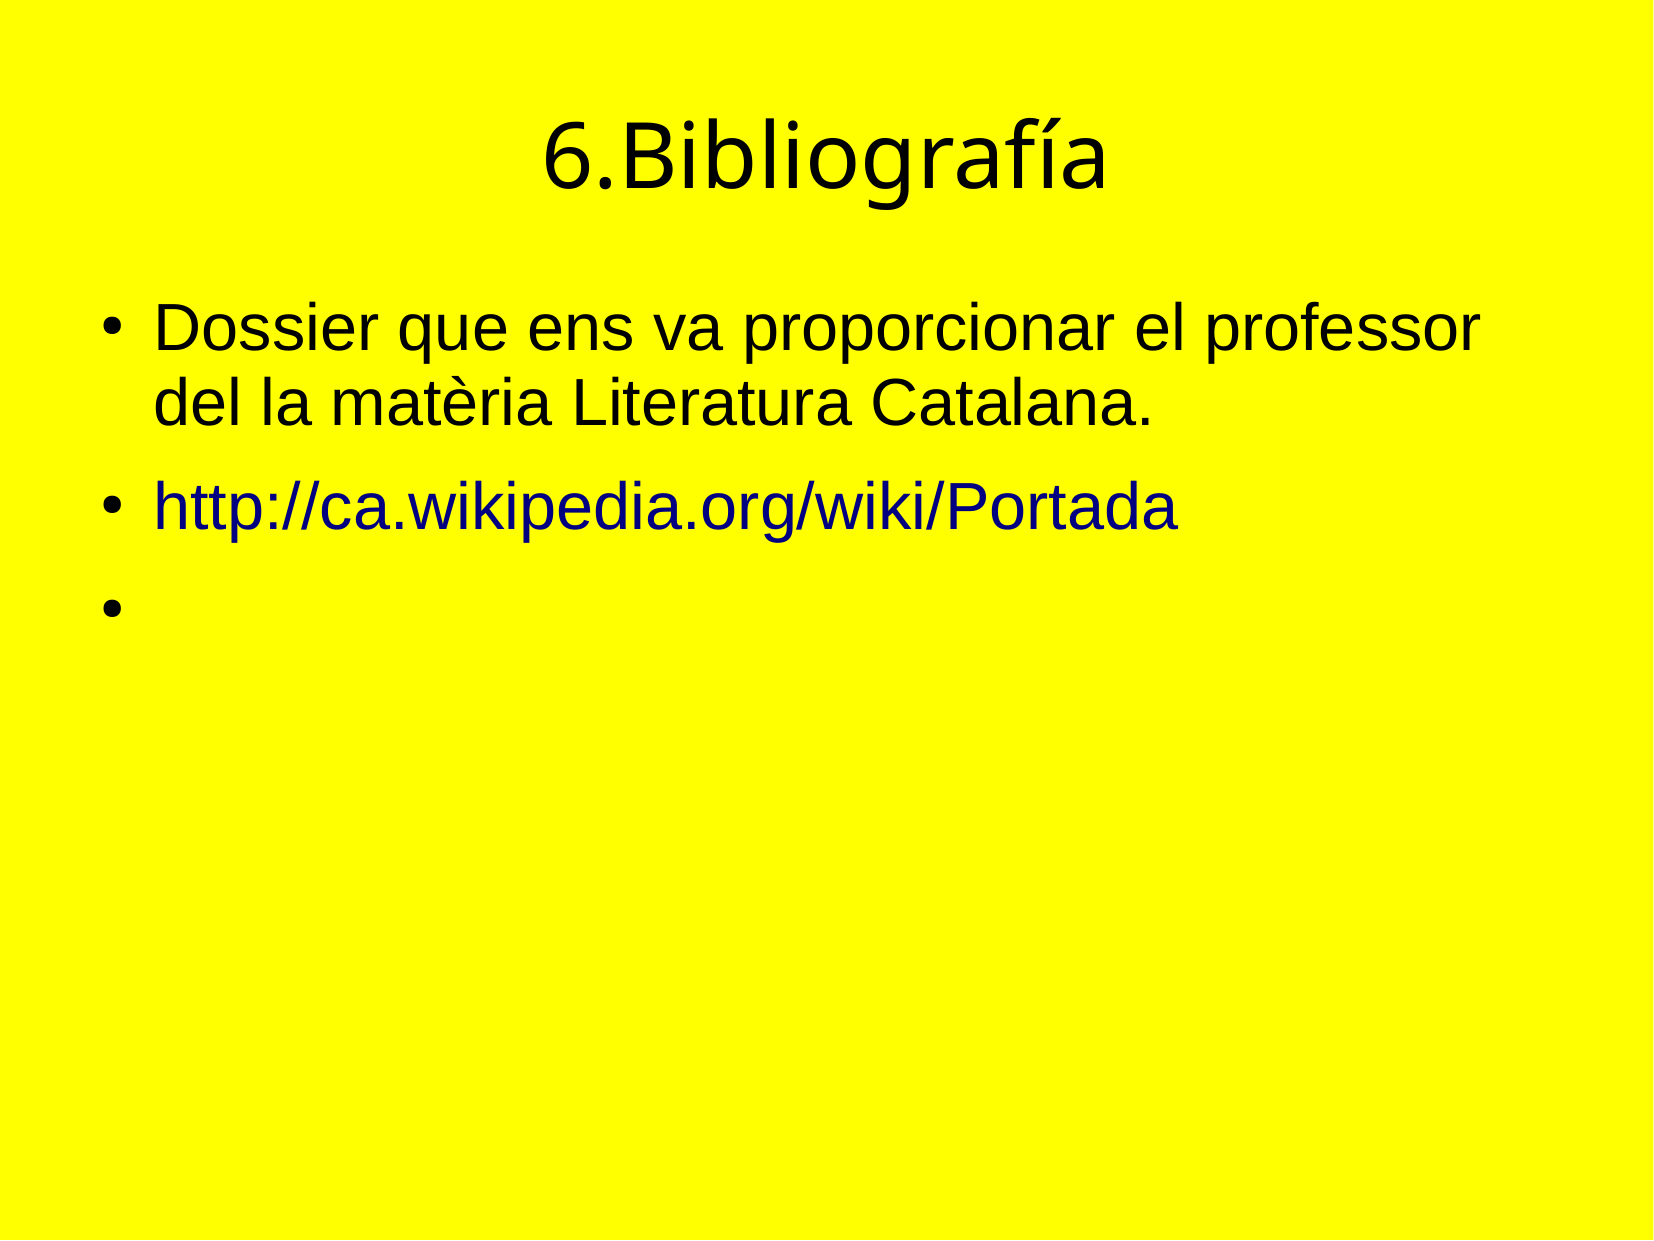

# 6.Bibliografía
Dossier que ens va proporcionar el professor del la matèria Literatura Catalana.
http://ca.wikipedia.org/wiki/Portada